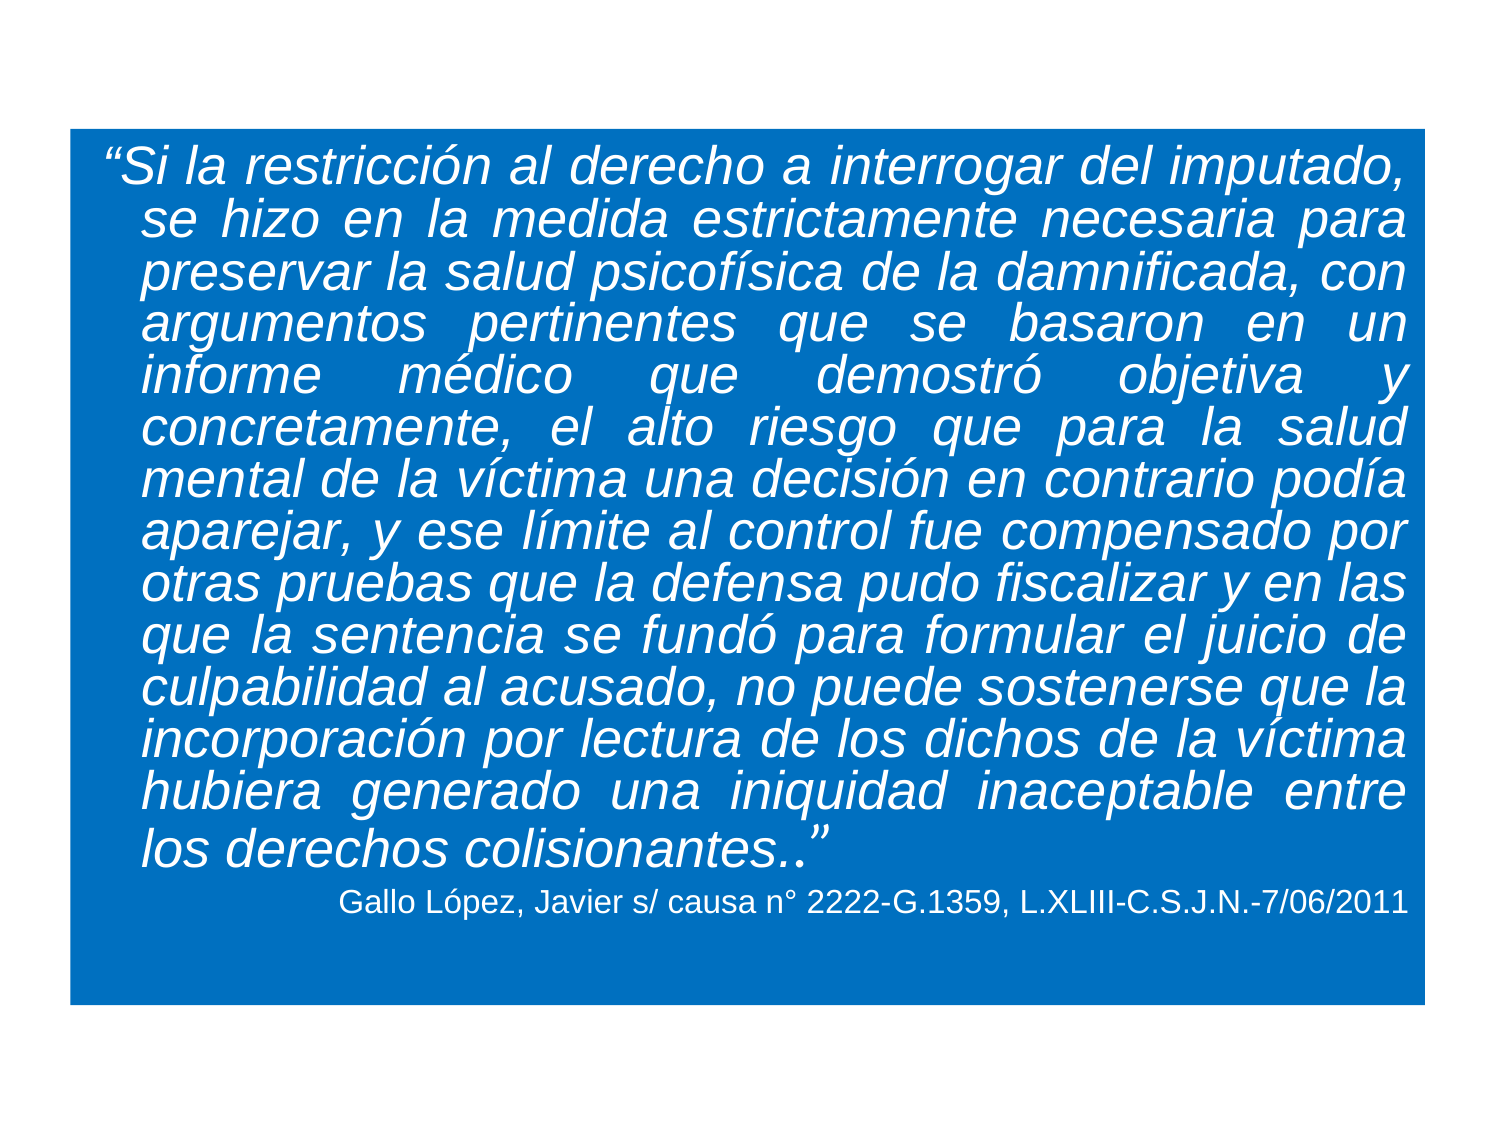

# “Si la restricción al derecho a interrogar del imputado, se hizo en la medida estrictamente necesaria para preservar la salud psicofísica de la damnificada, con argumentos pertinentes que se basaron en un informe médico que demostró objetiva y concretamente, el alto riesgo que para la salud mental de la víctima una decisión en contrario podía aparejar, y ese límite al control fue compensado por otras pruebas que la defensa pudo fiscalizar y en las que la sentencia se fundó para formular el juicio de culpabilidad al acusado, no puede sostenerse que la incorporación por lectura de los dichos de la víctima hubiera generado una iniquidad inaceptable entre los derechos colisionantes..”
Gallo López, Javier s/ causa n° 2222-G.1359, L.XLIII-C.S.J.N.-7/06/2011